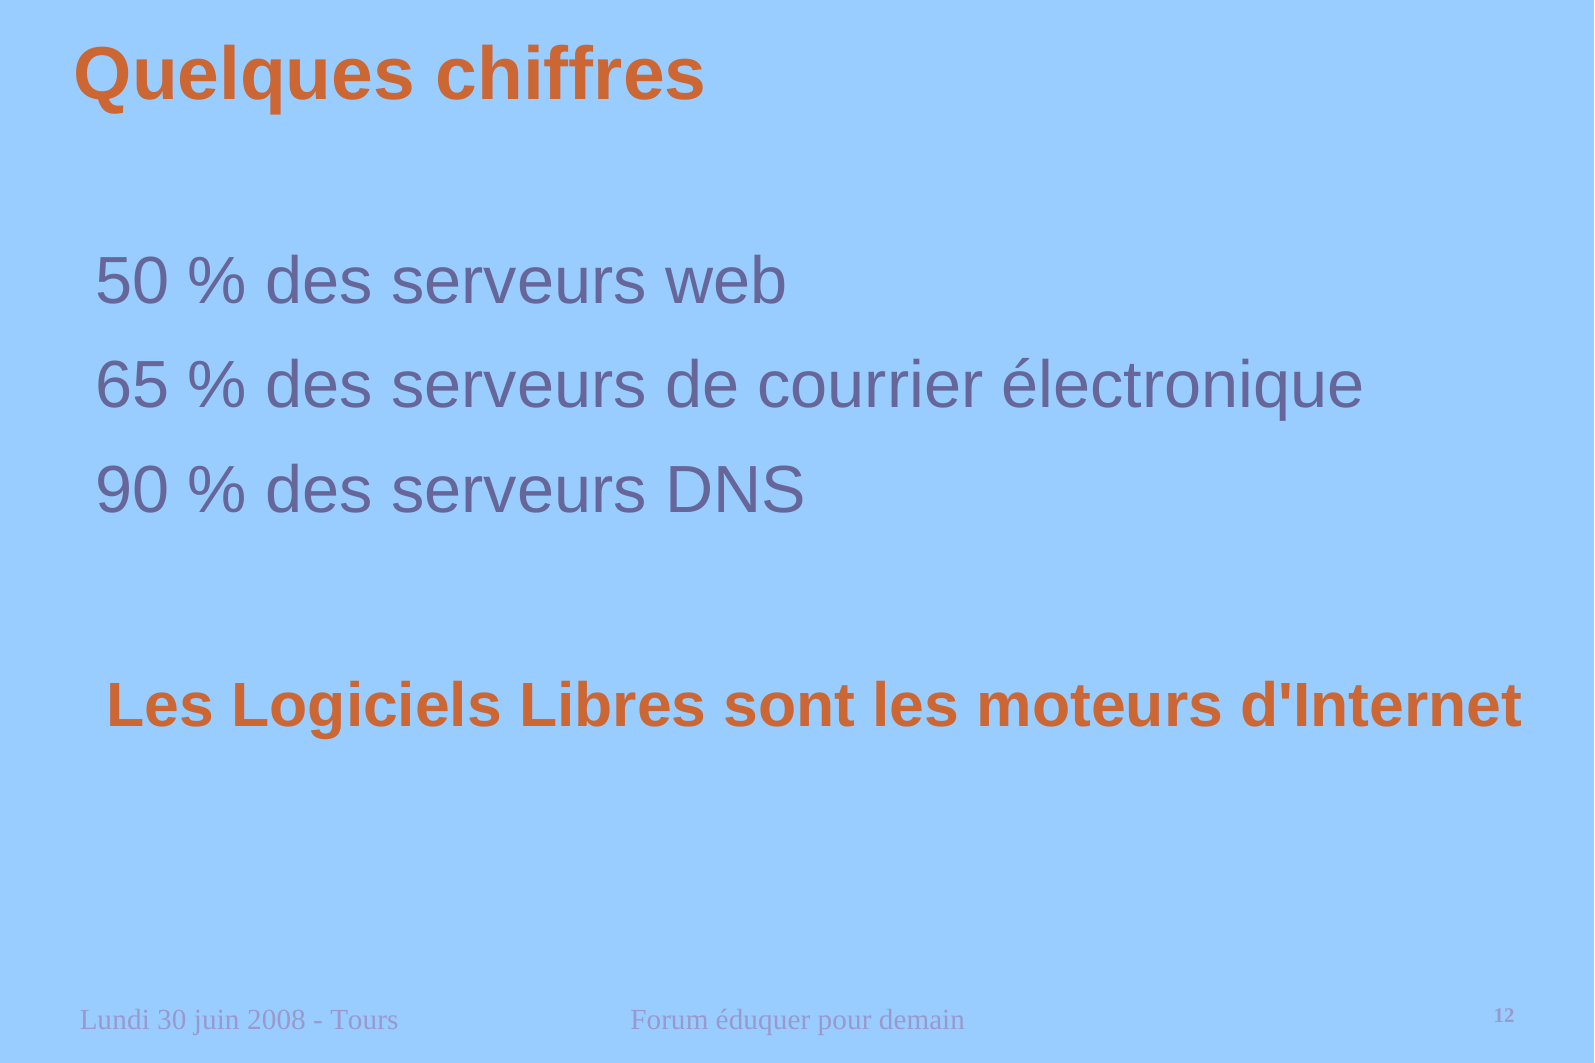

# Quelques chiffres
 50 % des serveurs web
 65 % des serveurs de courrier électronique
 90 % des serveurs DNS
Les Logiciels Libres sont les moteurs d'Internet
12